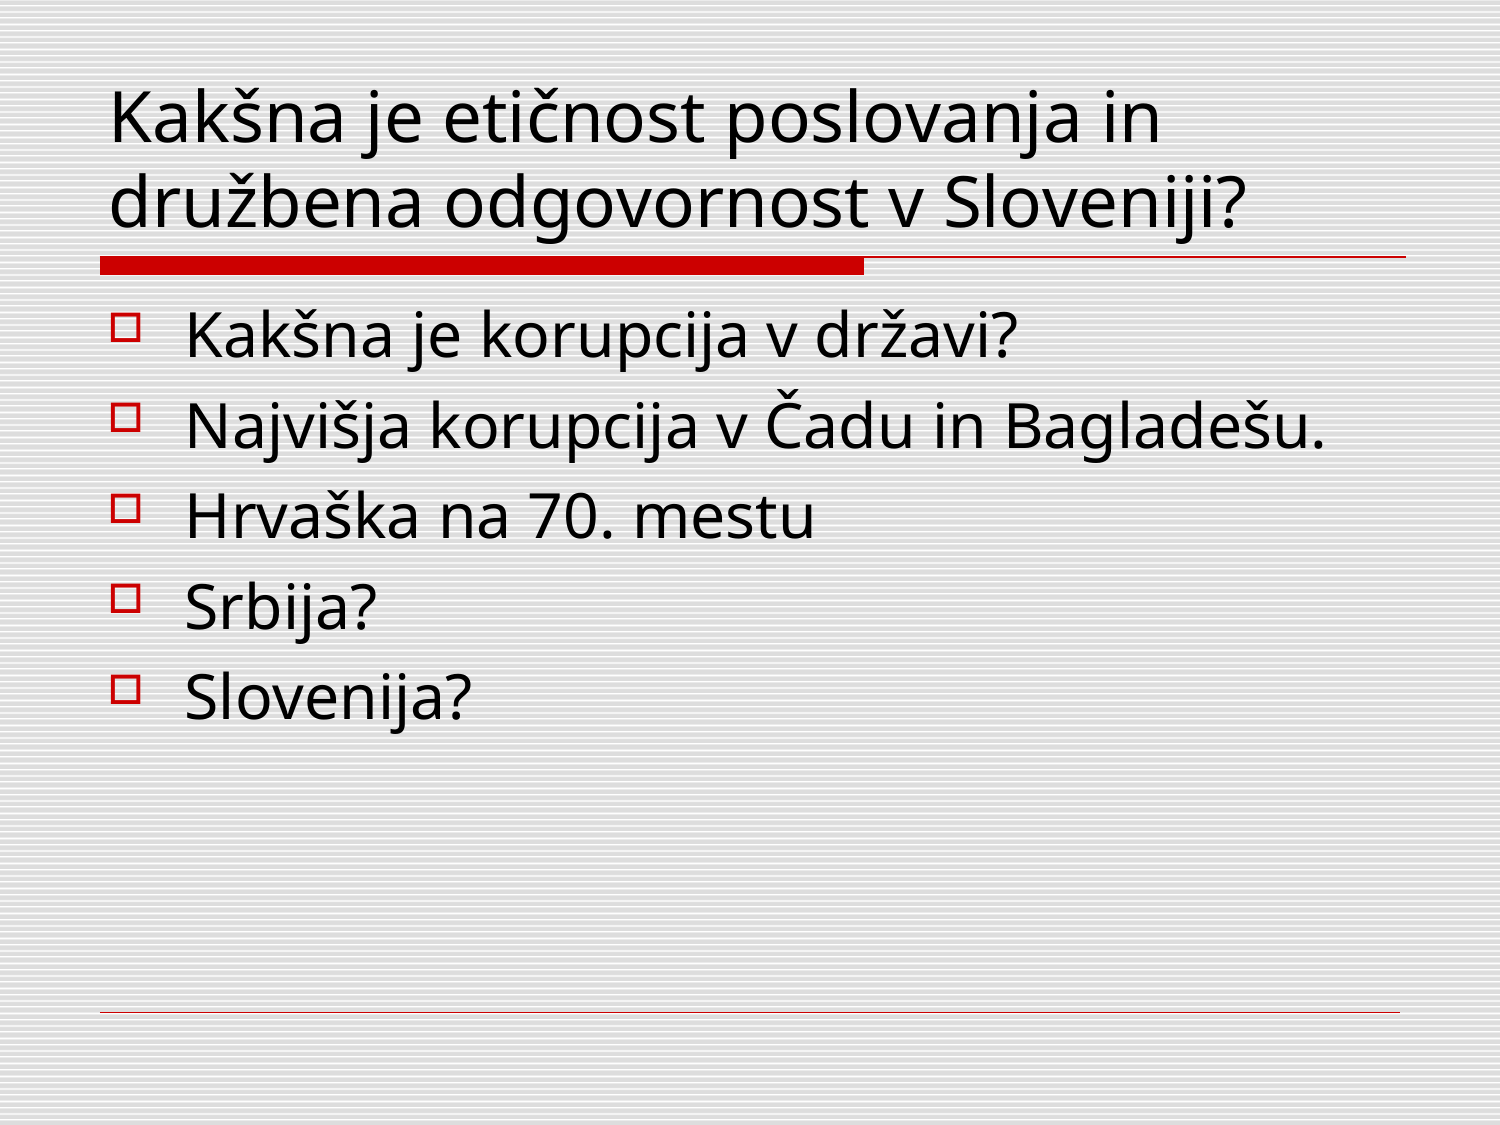

# Kakšna je etičnost poslovanja in družbena odgovornost v Sloveniji?
Kakšna je korupcija v državi?
Najvišja korupcija v Čadu in Bagladešu.
Hrvaška na 70. mestu
Srbija?
Slovenija?